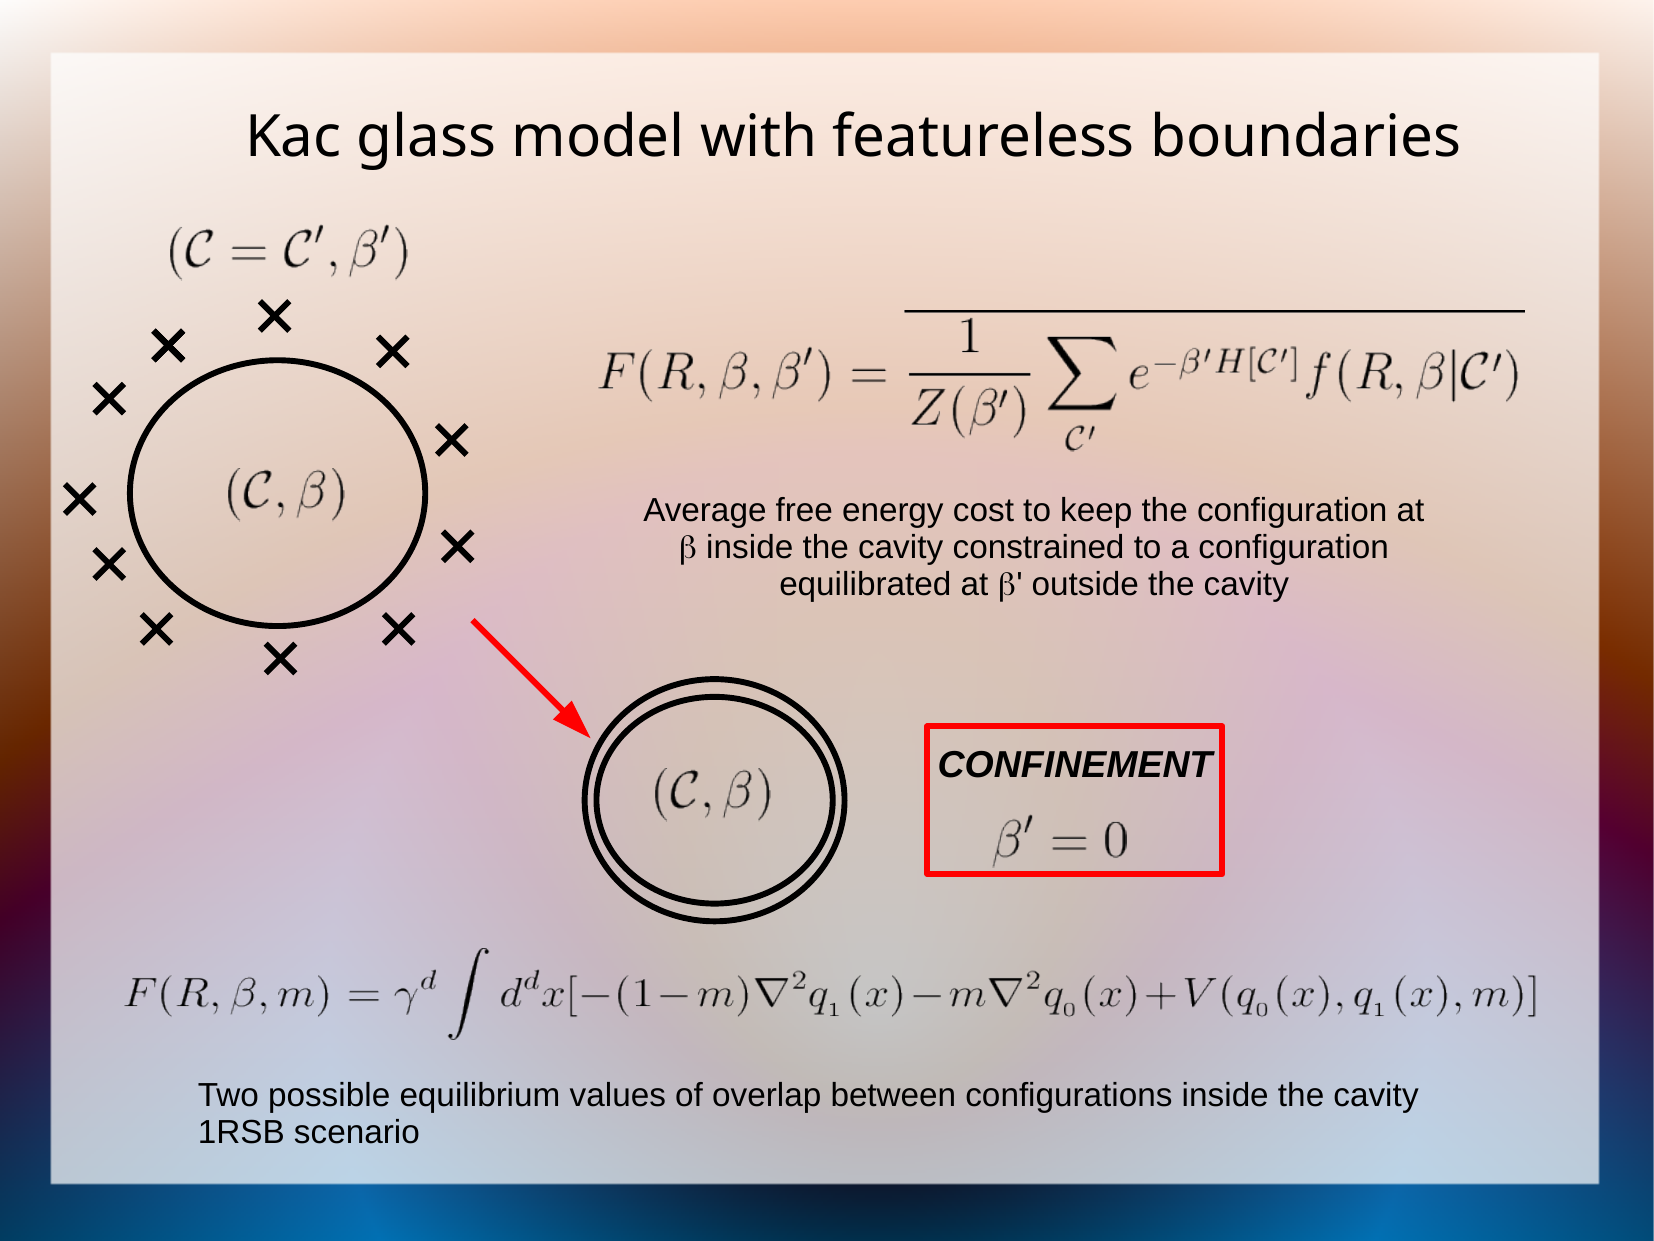

Kac glass model with featureless boundaries
Average free energy cost to keep the configuration at b inside the cavity constrained to a configuration equilibrated at b' outside the cavity
CONFINEMENT
Two possible equilibrium values of overlap between configurations inside the cavity 1RSB scenario